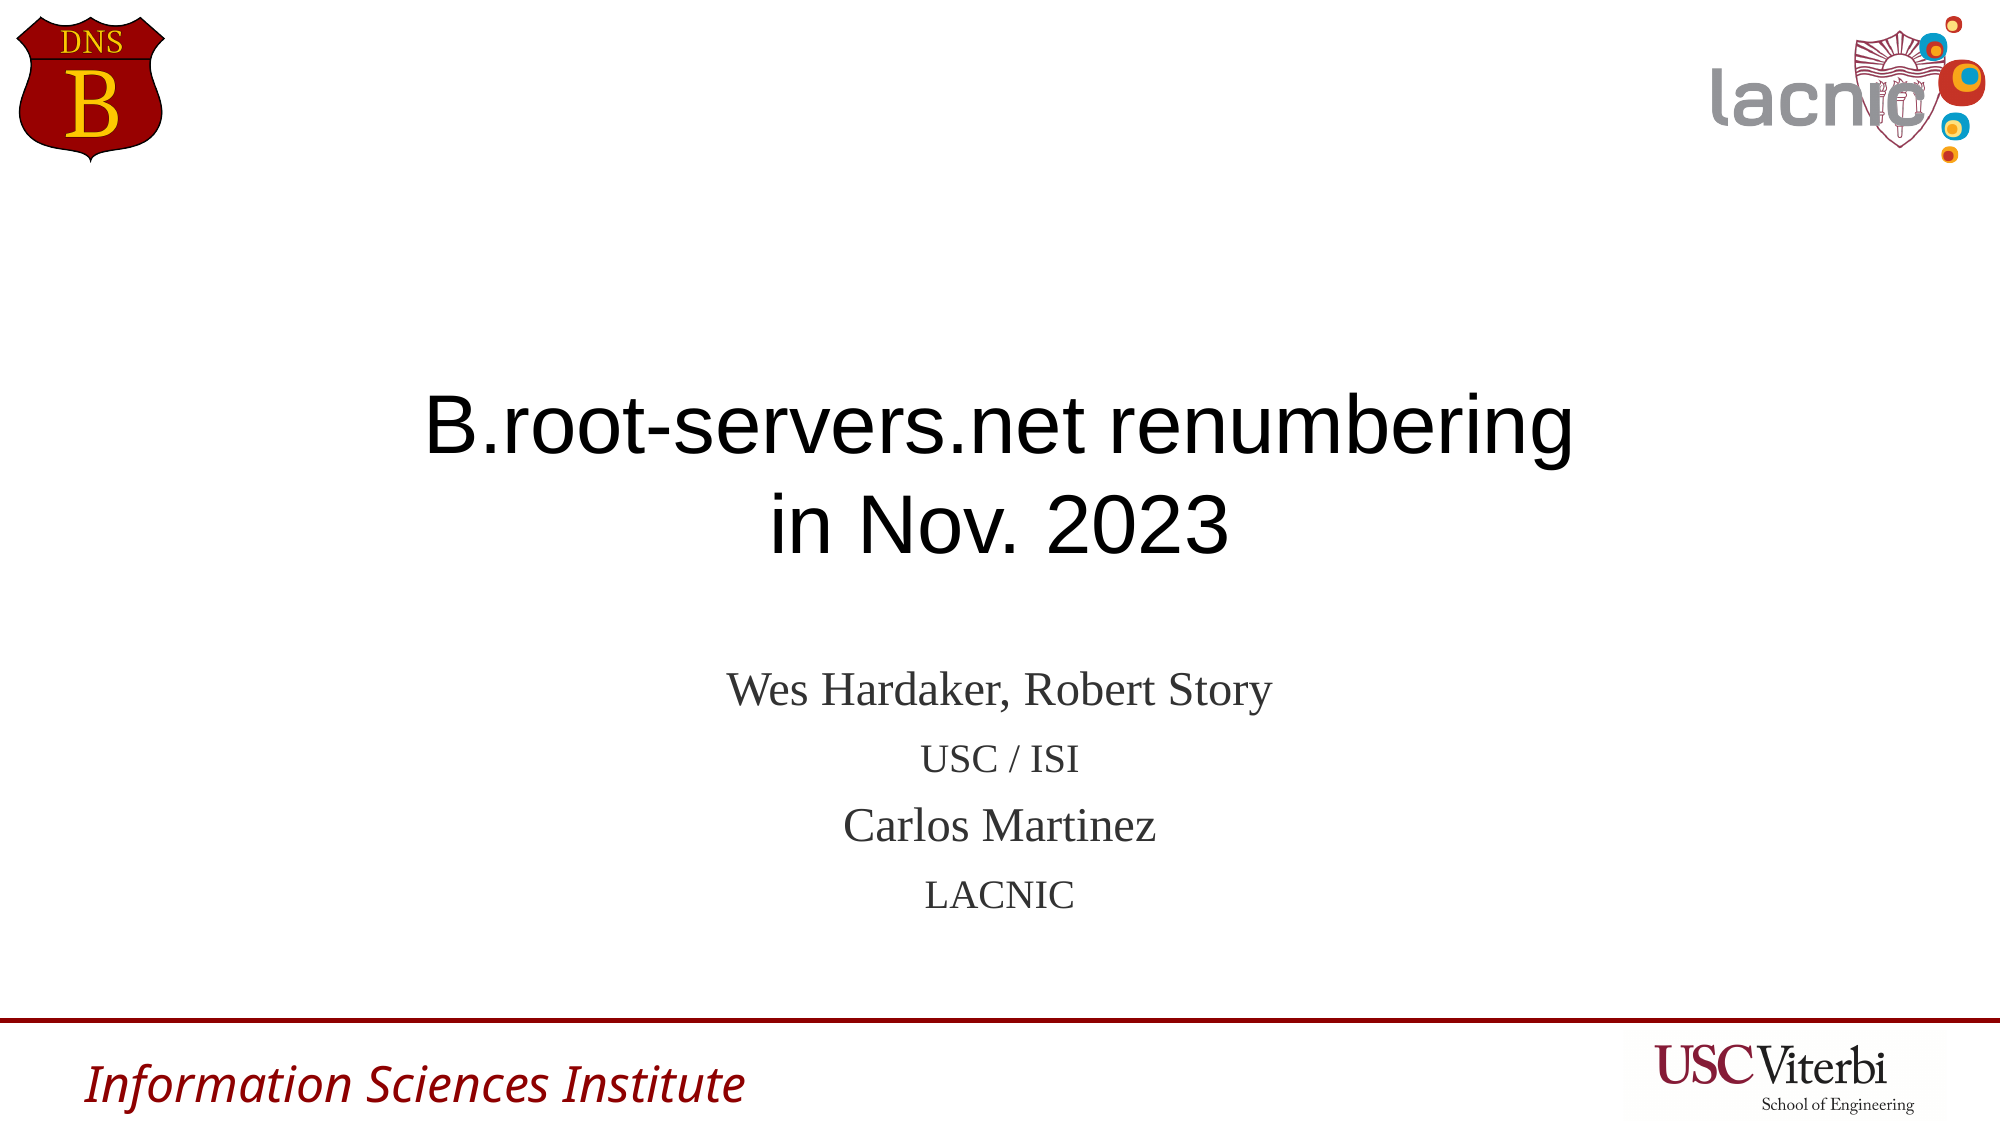

# B.root-servers.net renumbering in Nov. 2023
Wes Hardaker, Robert Story
USC / ISI
Carlos Martinez
LACNIC